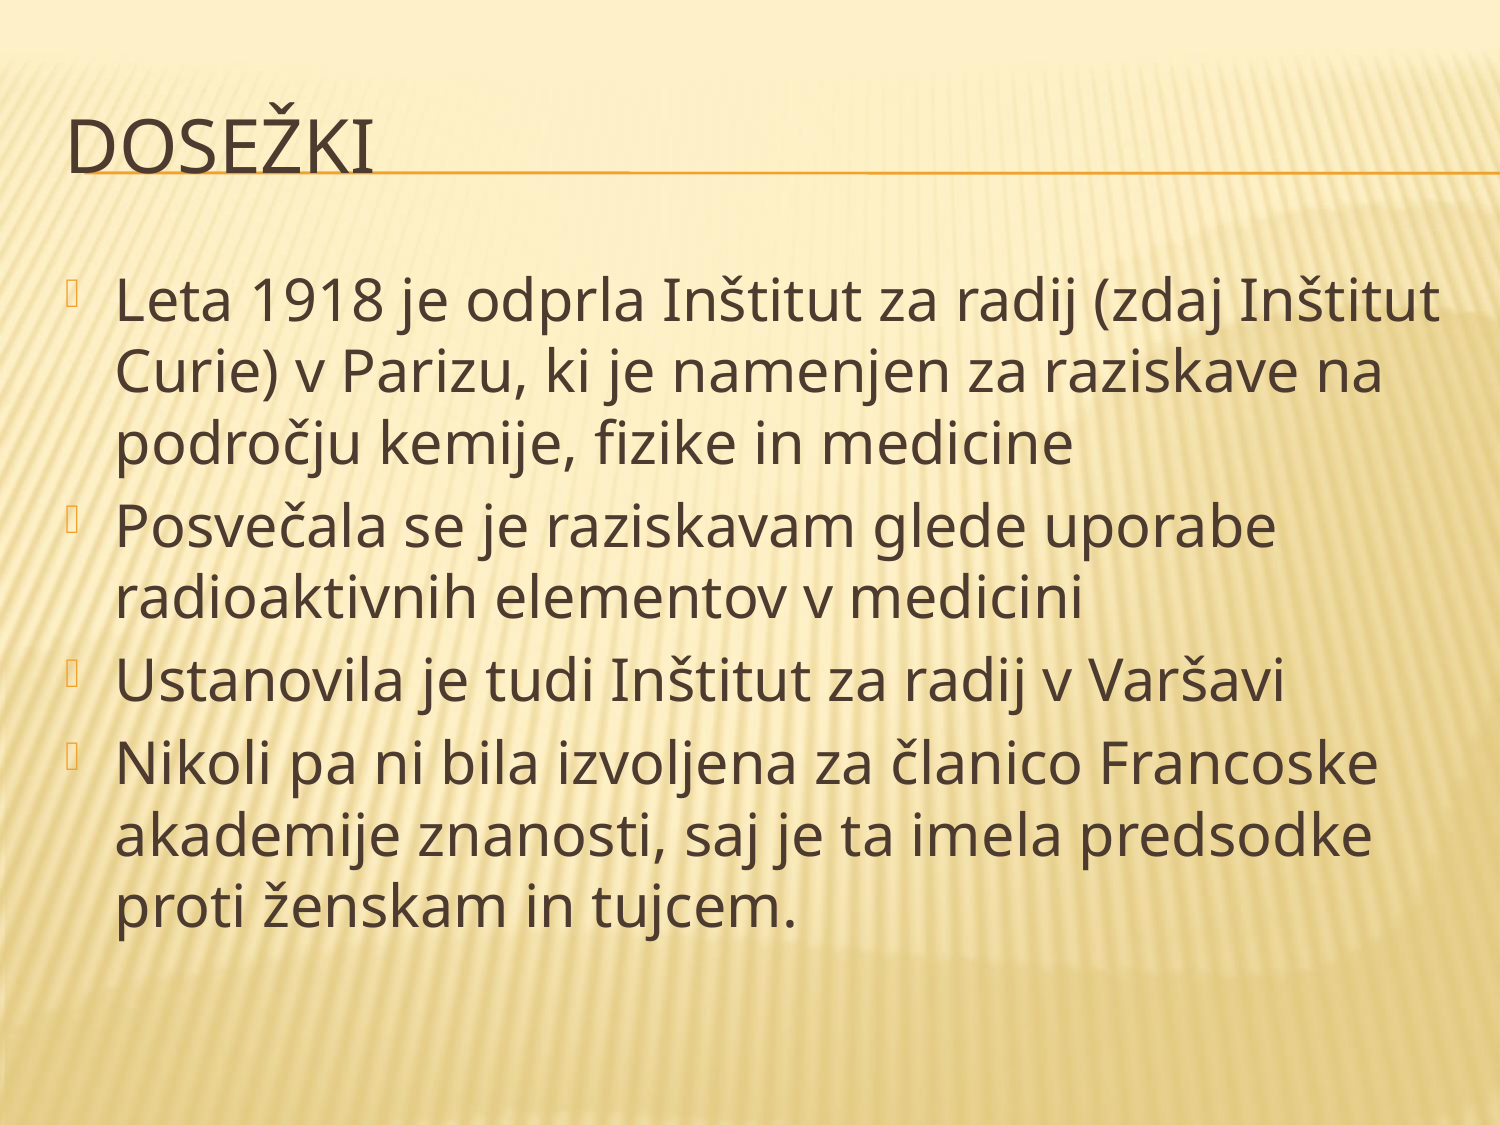

# DOSEŽKI
Leta 1918 je odprla Inštitut za radij (zdaj Inštitut Curie) v Parizu, ki je namenjen za raziskave na področju kemije, fizike in medicine
Posvečala se je raziskavam glede uporabe radioaktivnih elementov v medicini
Ustanovila je tudi Inštitut za radij v Varšavi
Nikoli pa ni bila izvoljena za članico Francoske akademije znanosti, saj je ta imela predsodke proti ženskam in tujcem.